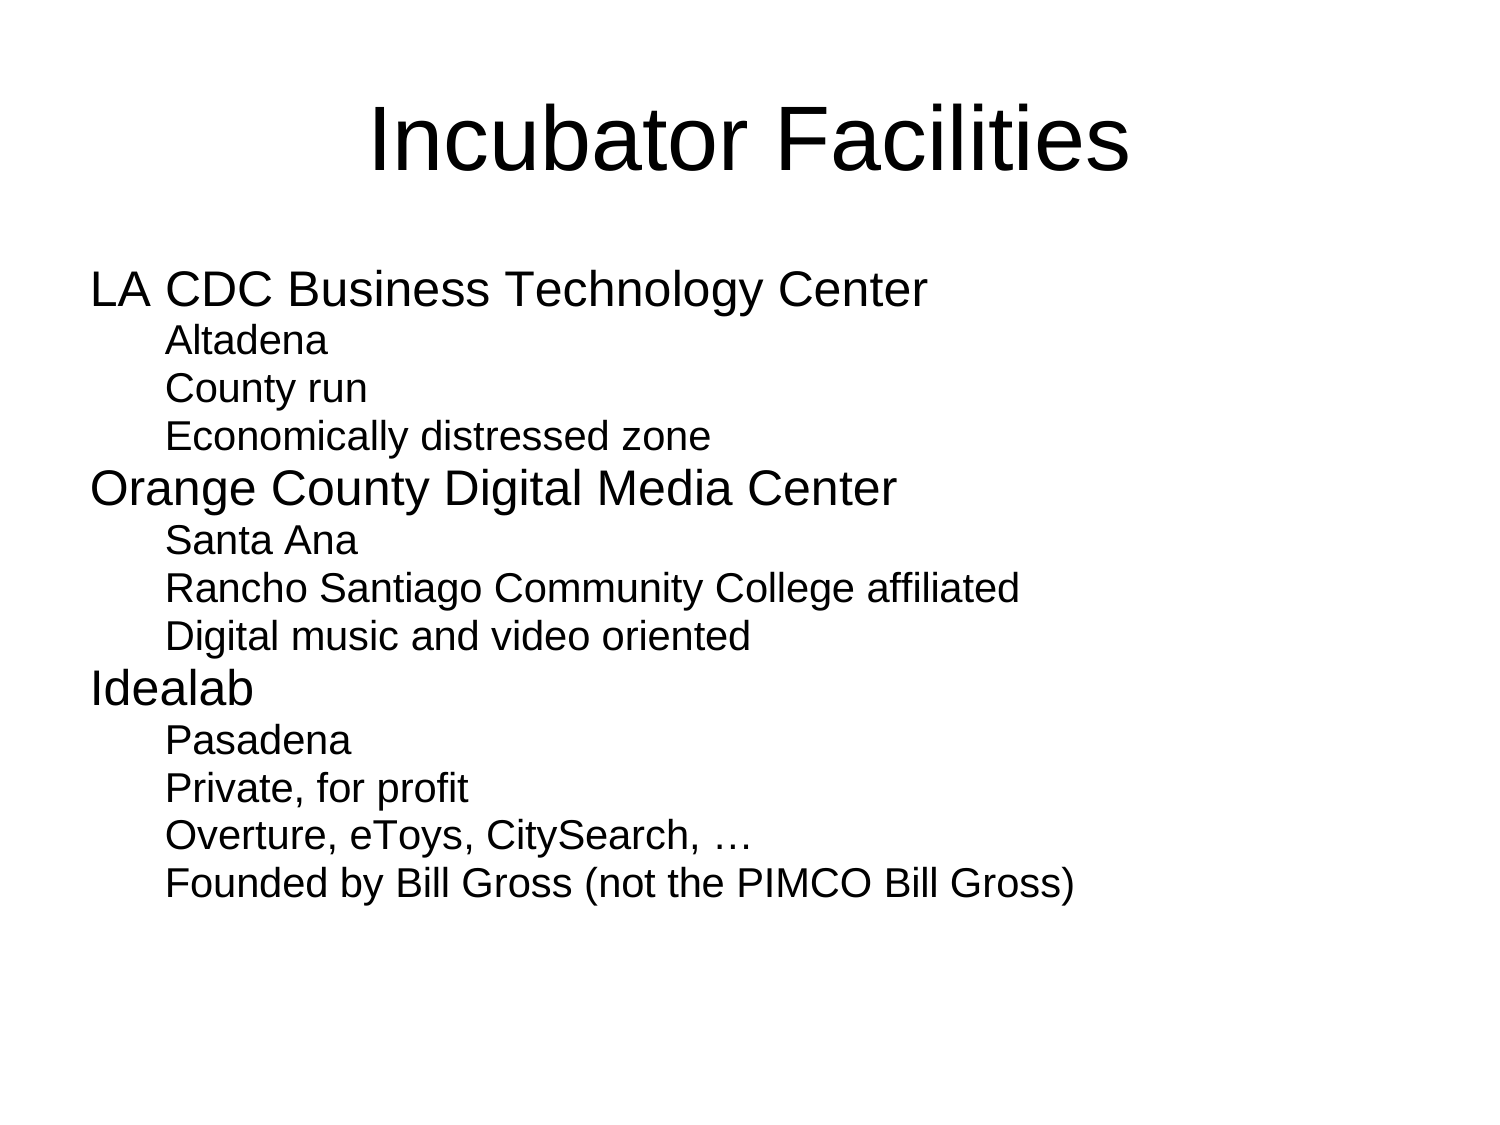

# Incubator Facilities
LA CDC Business Technology Center
Altadena
County run
Economically distressed zone
Orange County Digital Media Center
Santa Ana
Rancho Santiago Community College affiliated
Digital music and video oriented
Idealab
Pasadena
Private, for profit
Overture, eToys, CitySearch, …
Founded by Bill Gross (not the PIMCO Bill Gross)